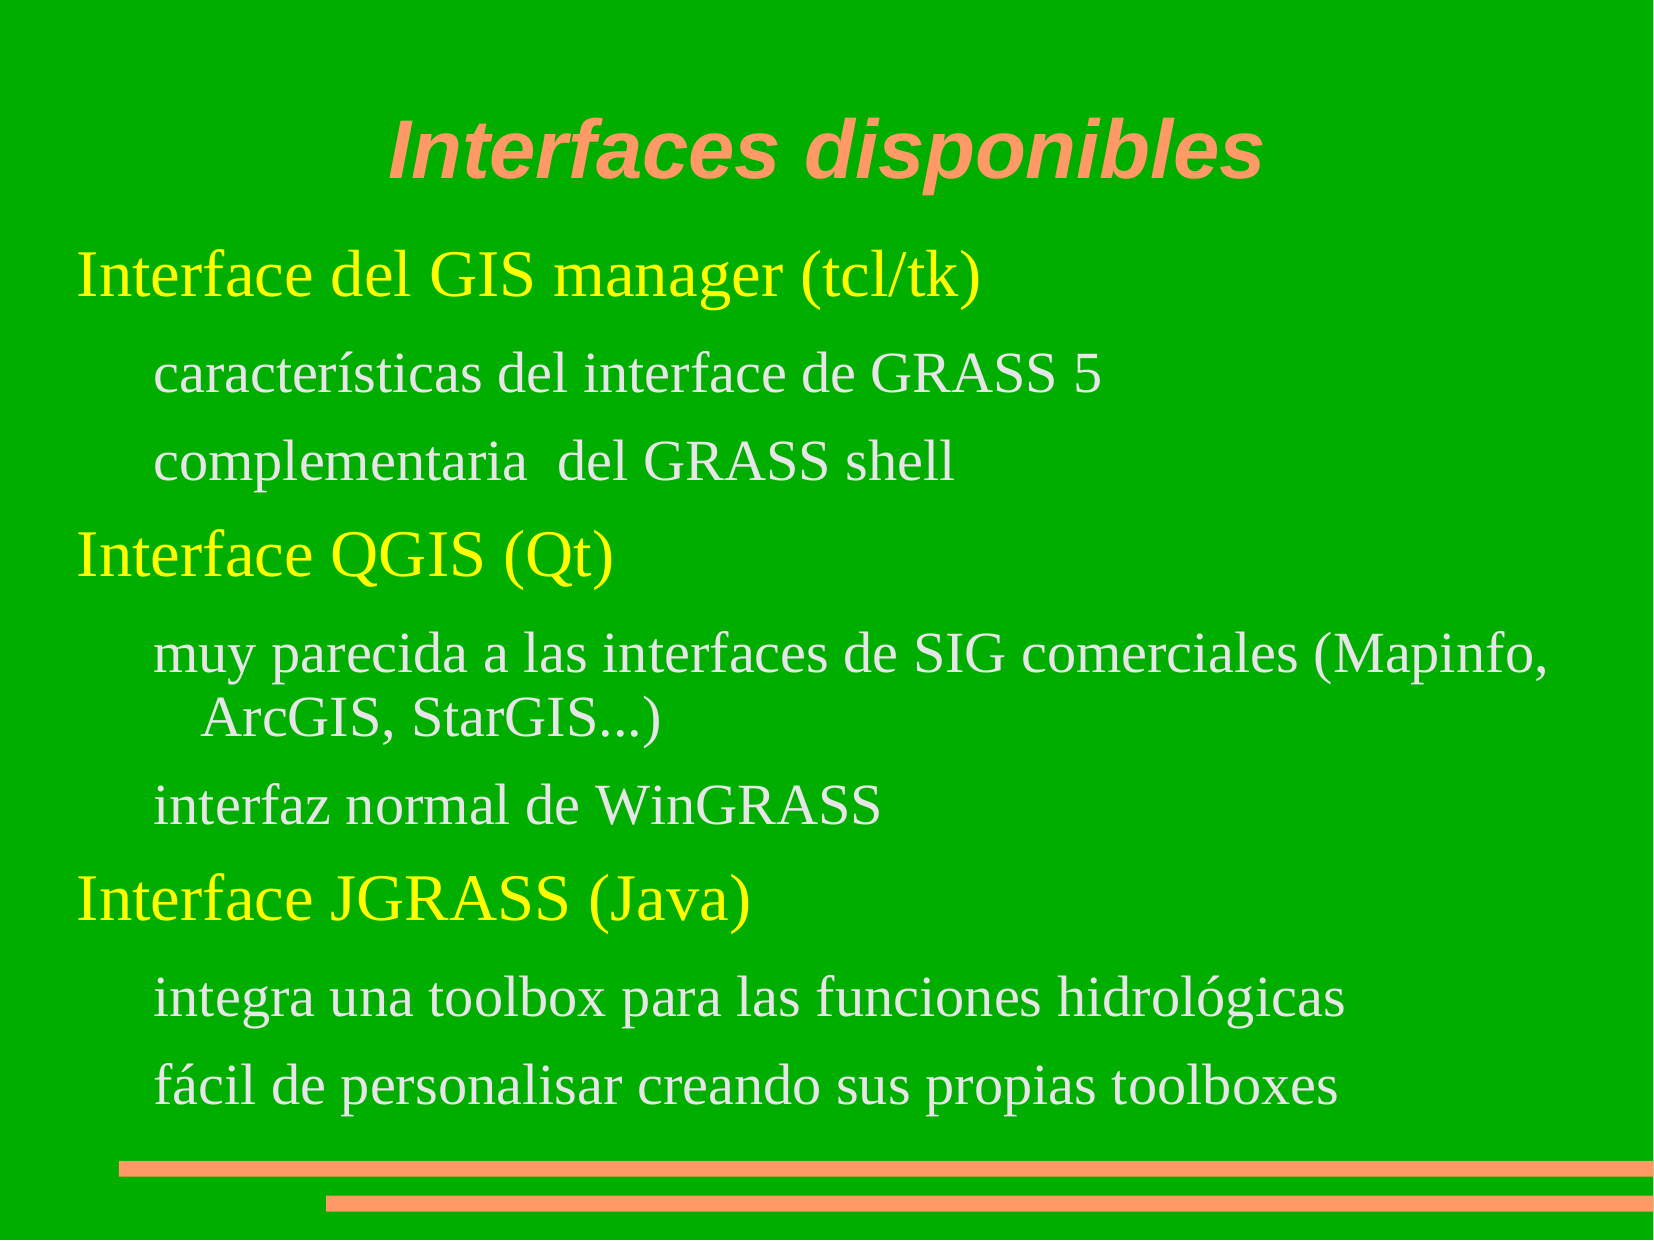

# Interfaces disponibles
Interface del GIS manager (tcl/tk)
características del interface de GRASS 5
complementaria del GRASS shell
Interface QGIS (Qt)
muy parecida a las interfaces de SIG comerciales (Mapinfo, ArcGIS, StarGIS...)
interfaz normal de WinGRASS
Interface JGRASS (Java)
integra una toolbox para las funciones hidrológicas
fácil de personalisar creando sus propias toolboxes